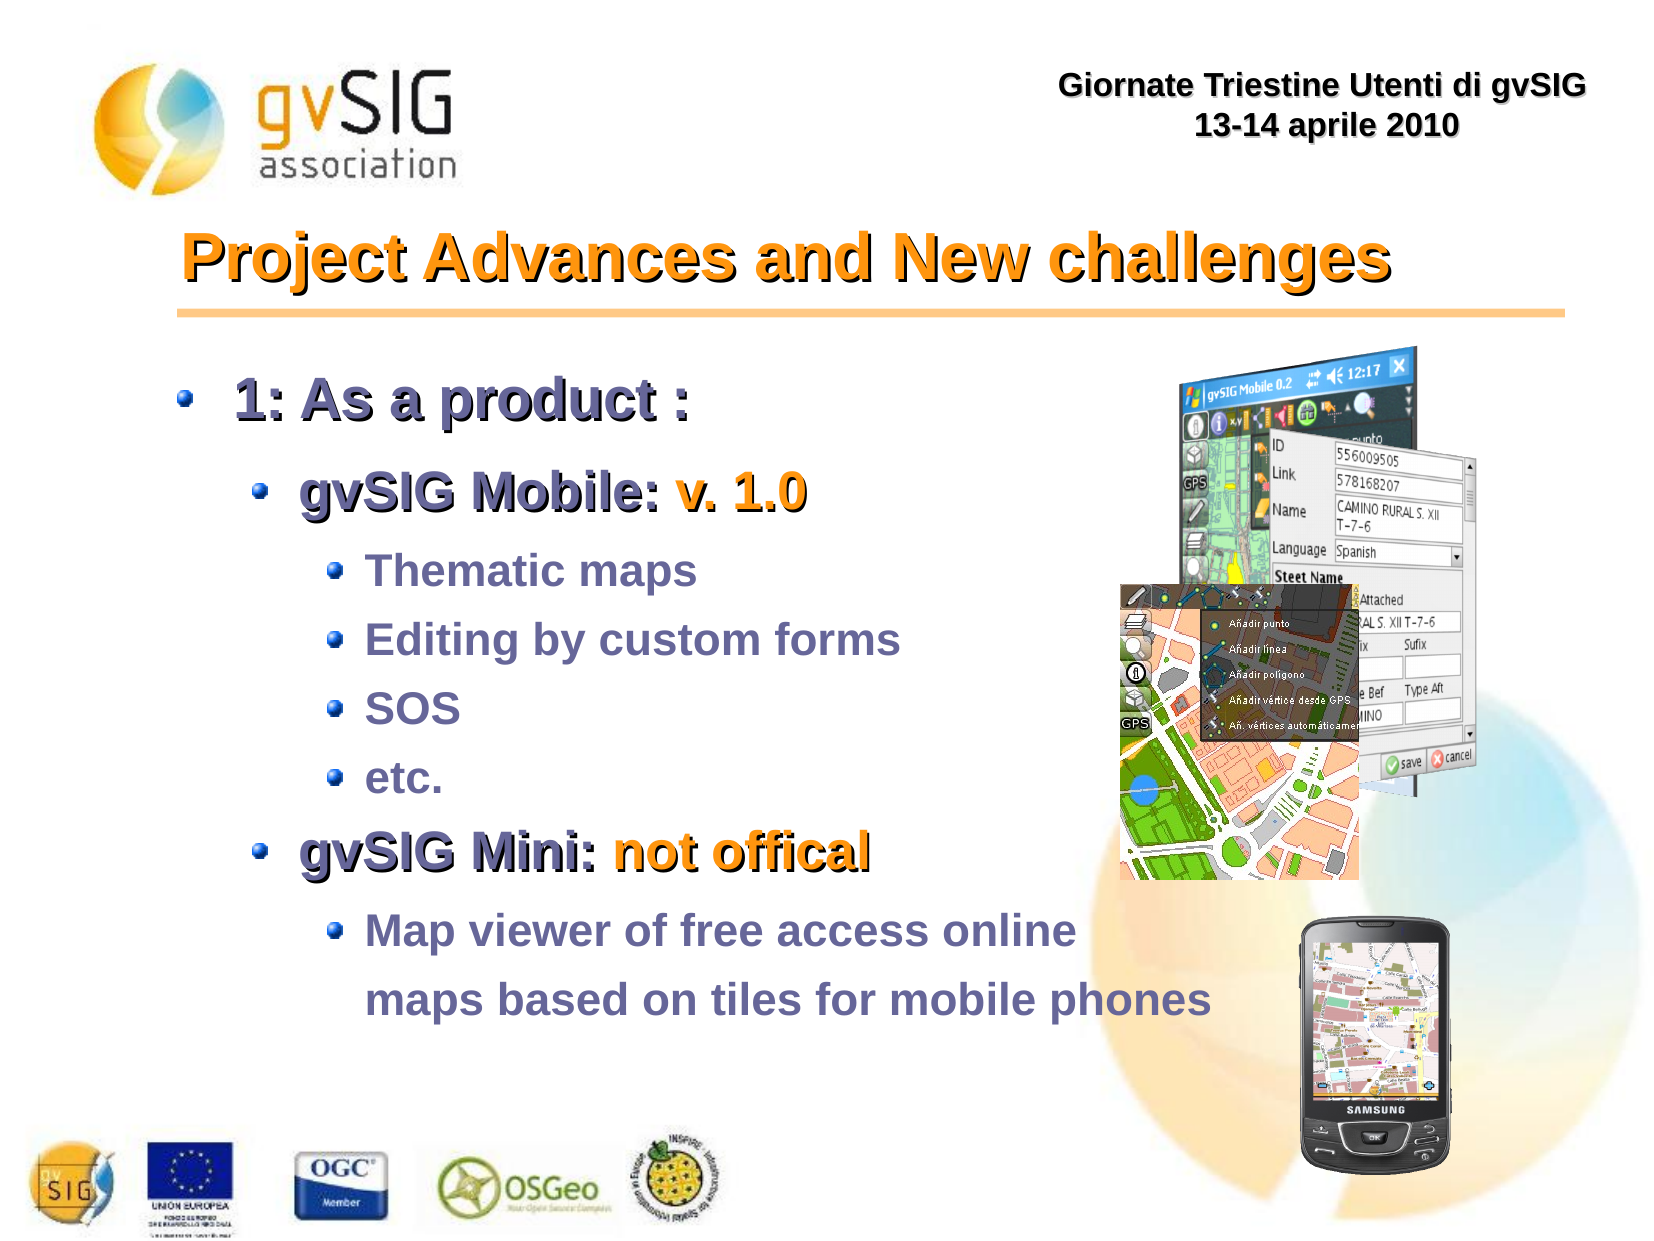

Project Advances and New challenges
# 1: As a product :
gvSIG Mobile: v. 1.0
Thematic maps
Editing by custom forms
SOS
etc.
gvSIG Mini: not offical
Map viewer of free access online
maps based on tiles for mobile phones